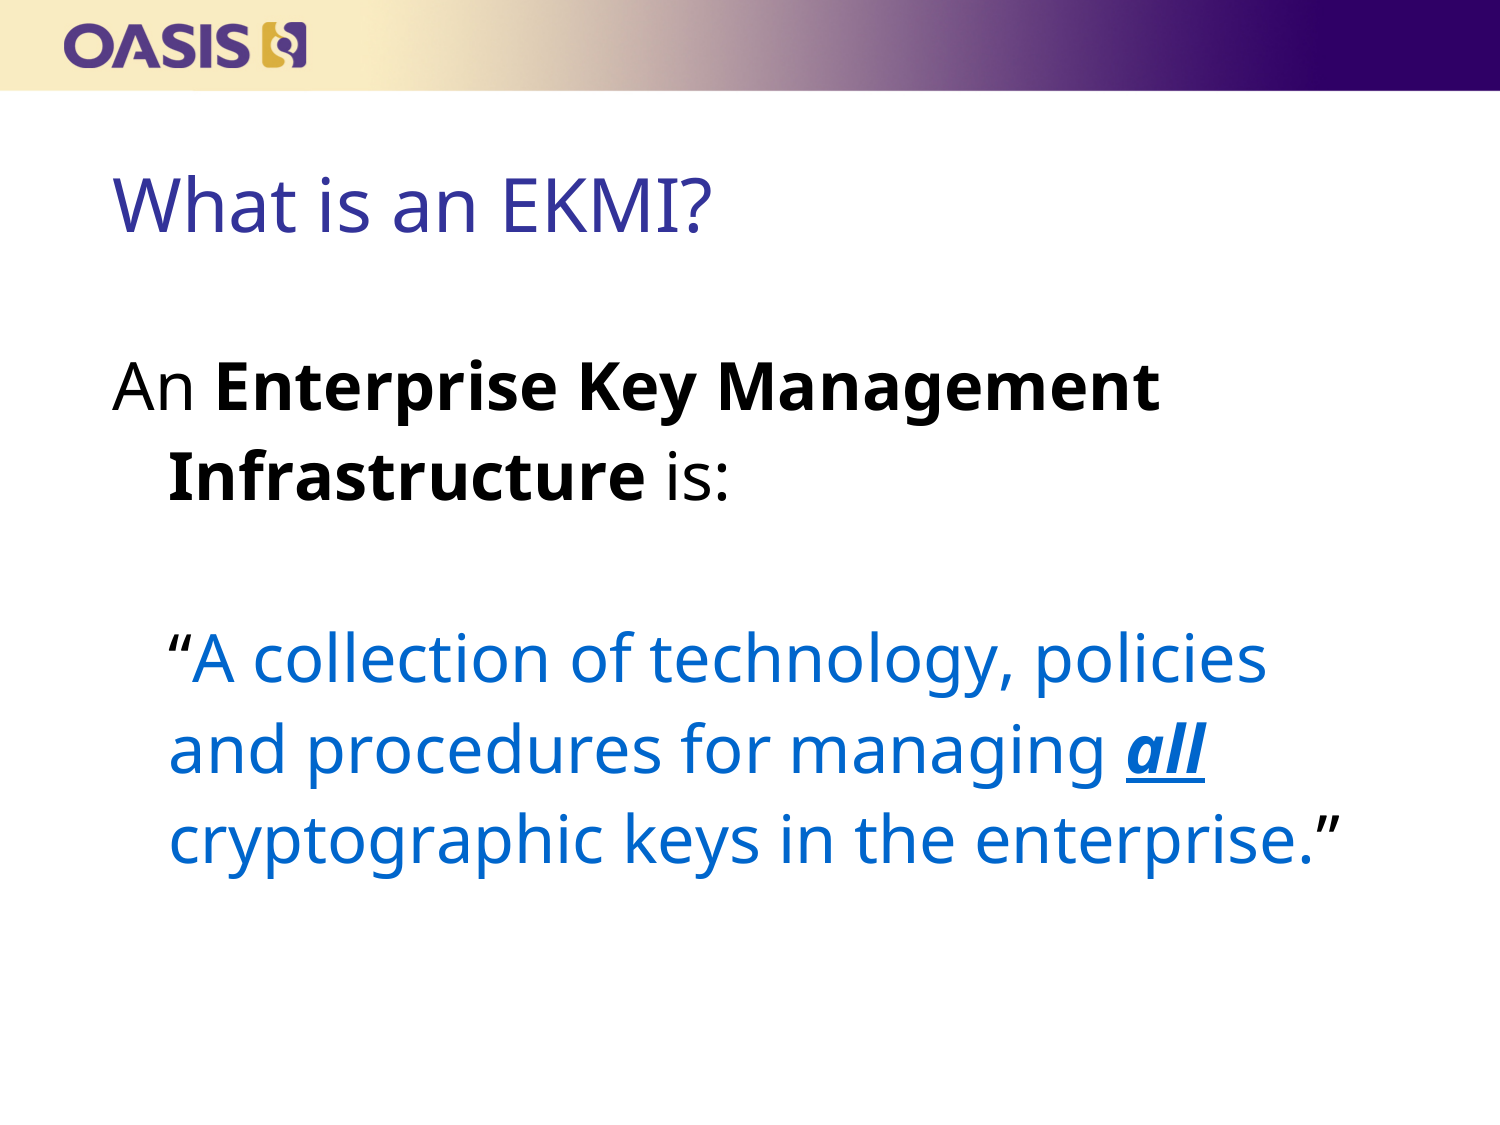

# What is an EKMI?
An Enterprise Key Management Infrastructure is:
“A collection of technology, policies
and procedures for managing all cryptographic keys in the enterprise.”